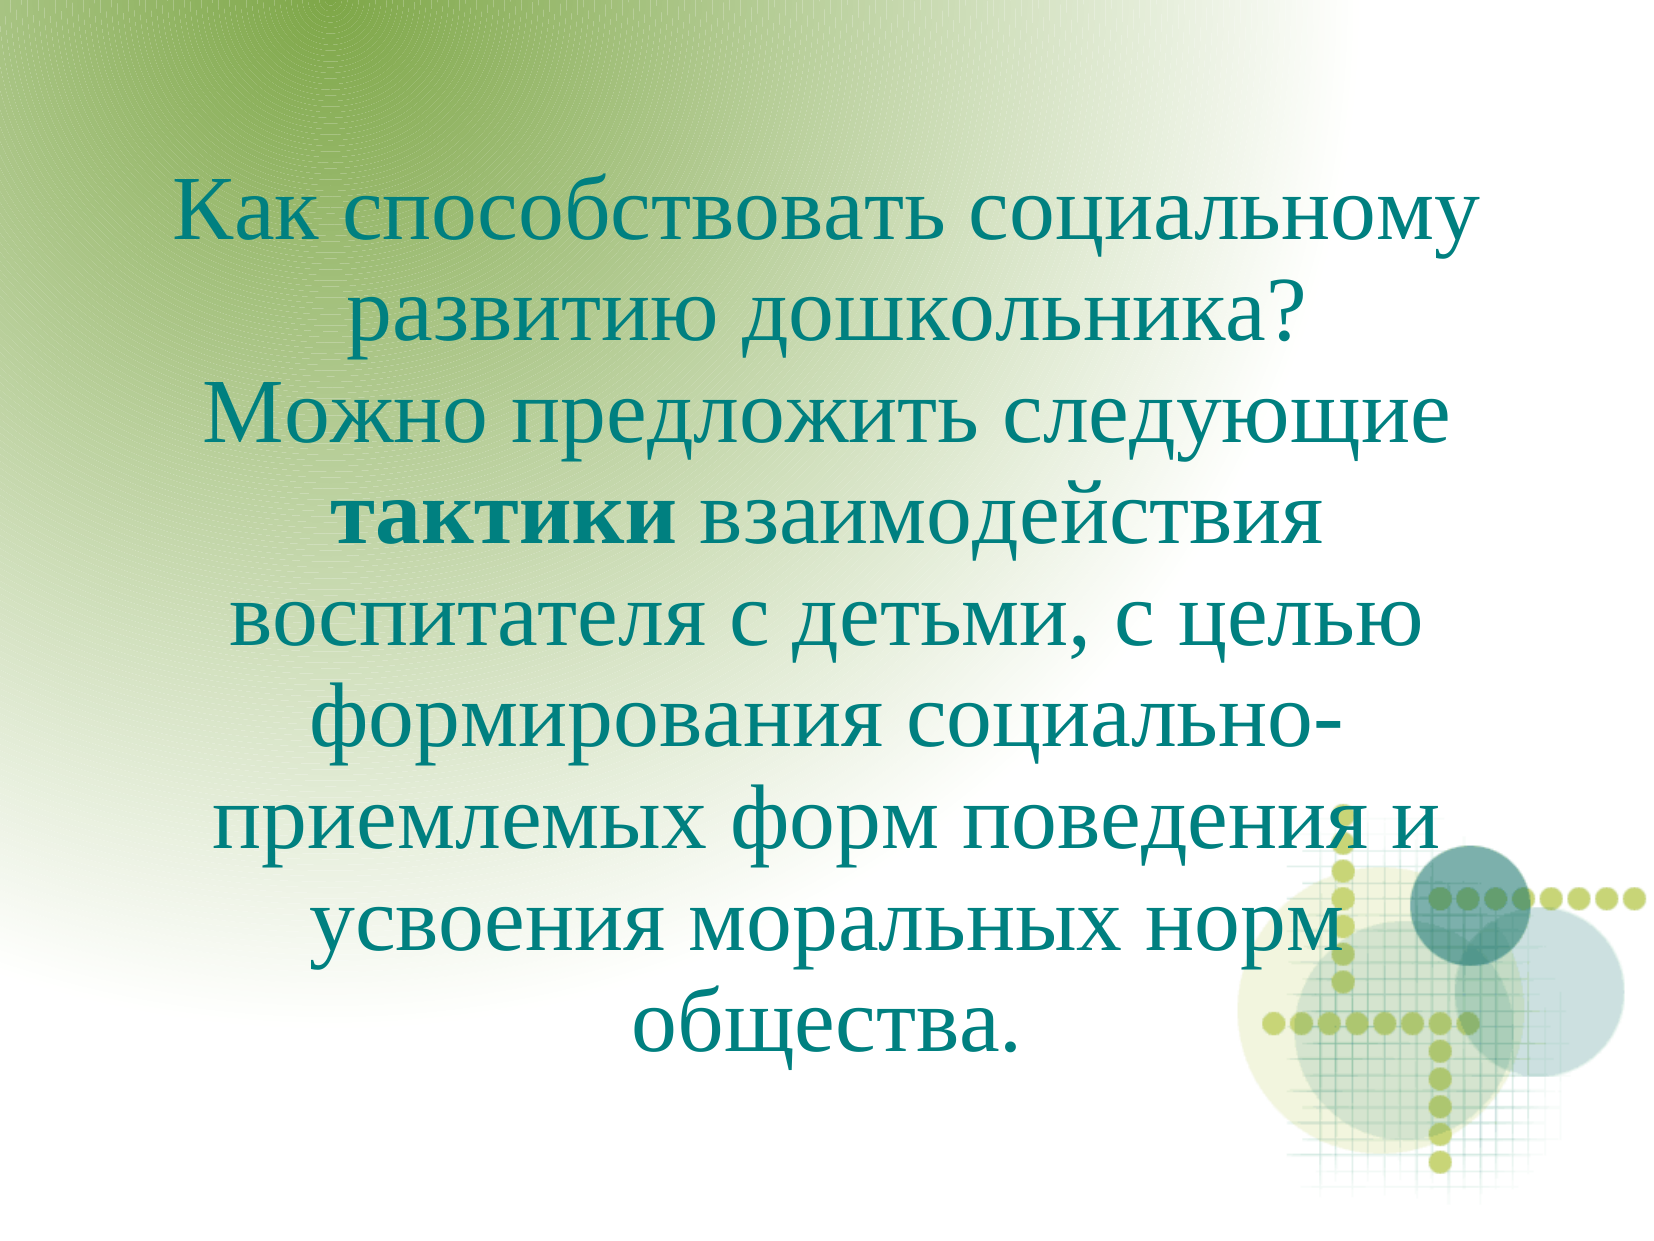

# Как способствовать социальному развитию дошкольника?
Можно предложить следующие тактики взаимодействия воспитателя с детьми, с целью формирования социально-приемлемых форм поведения и усвоения моральных норм общества.